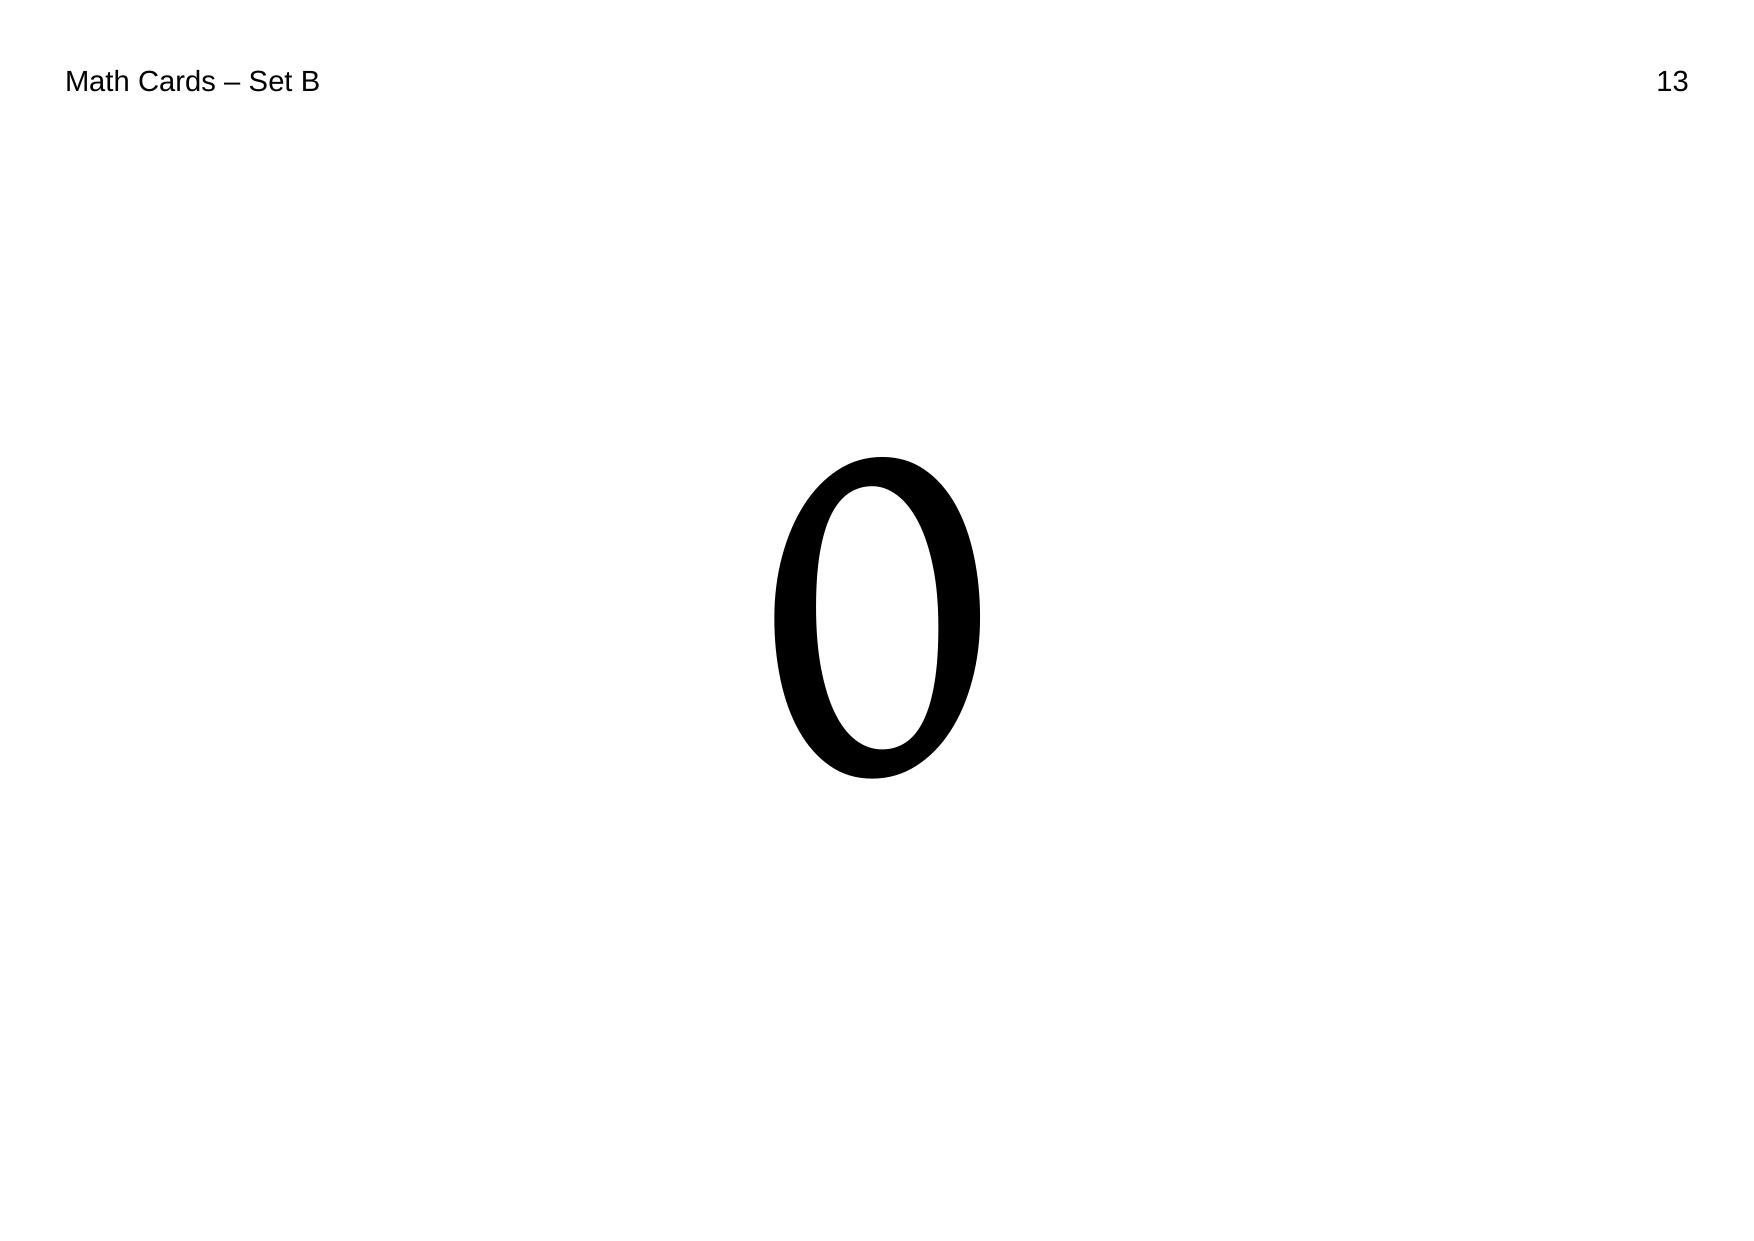

Math Cards – Set B
13
0